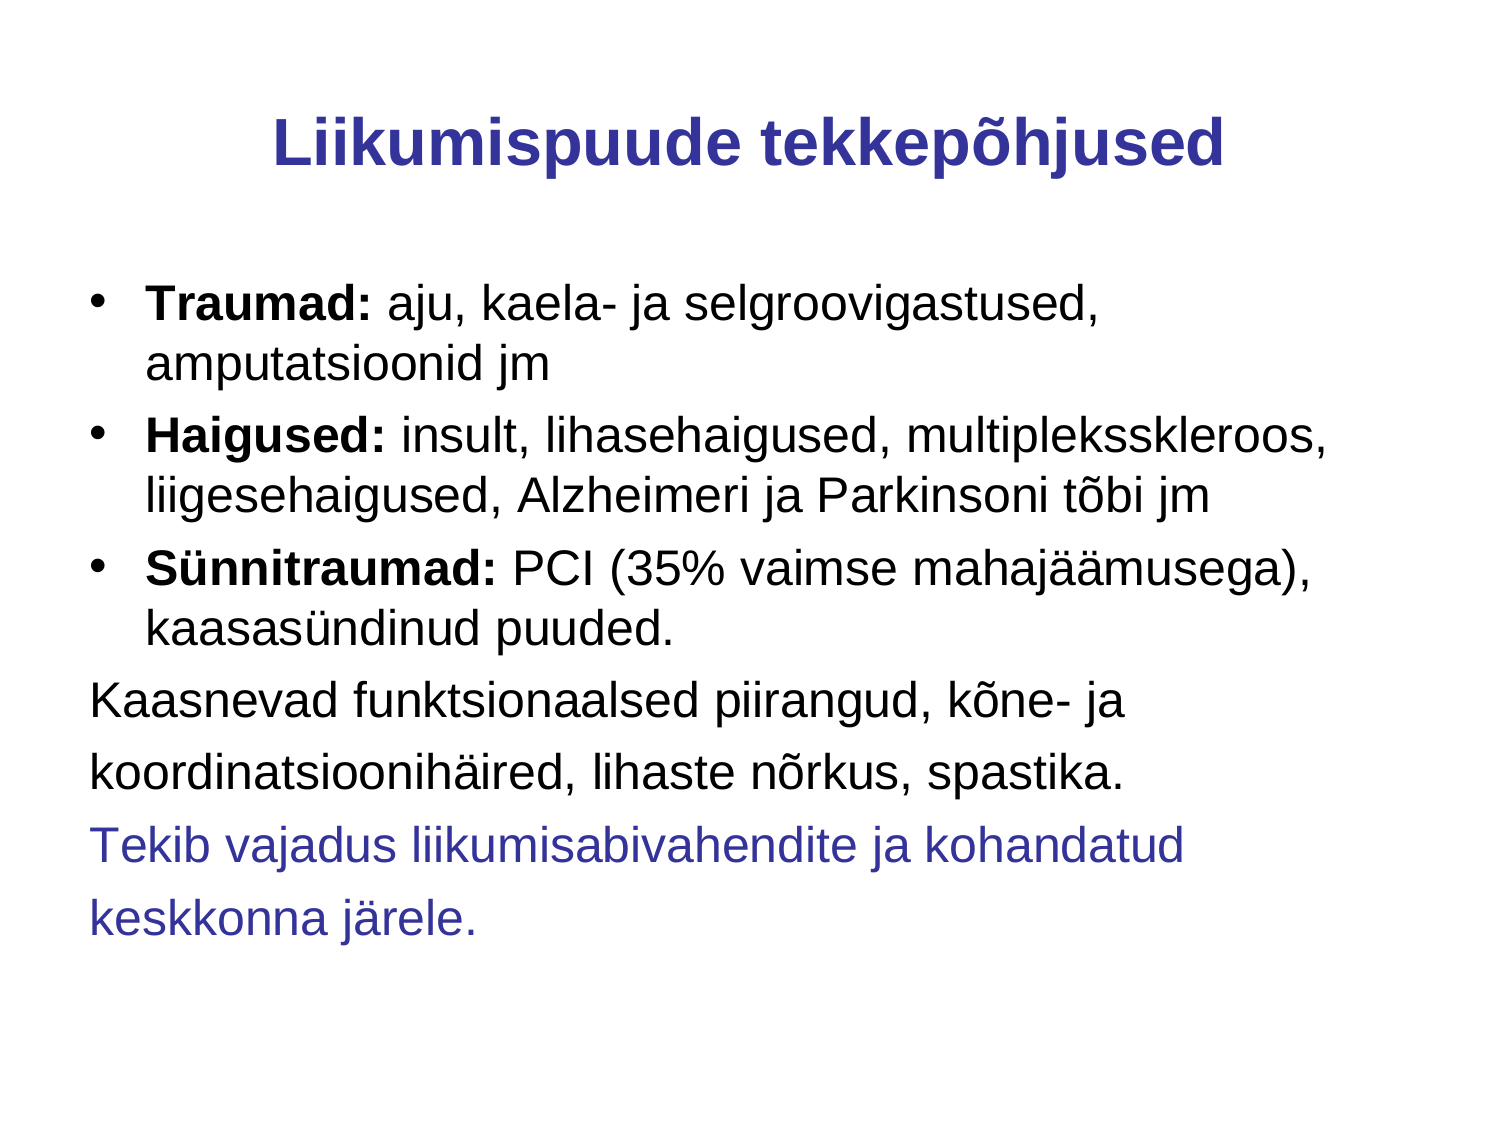

# Liikumispuude tekkepõhjused
Traumad: aju, kaela- ja selgroovigastused, amputatsioonid jm
Haigused: insult, lihasehaigused, multipleksskleroos, liigesehaigused, Alzheimeri ja Parkinsoni tõbi jm
Sünnitraumad: PCI (35% vaimse mahajäämusega), kaasasündinud puuded.
Kaasnevad funktsionaalsed piirangud, kõne- ja
koordinatsioonihäired, lihaste nõrkus, spastika.
Tekib vajadus liikumisabivahendite ja kohandatud
keskkonna järele.